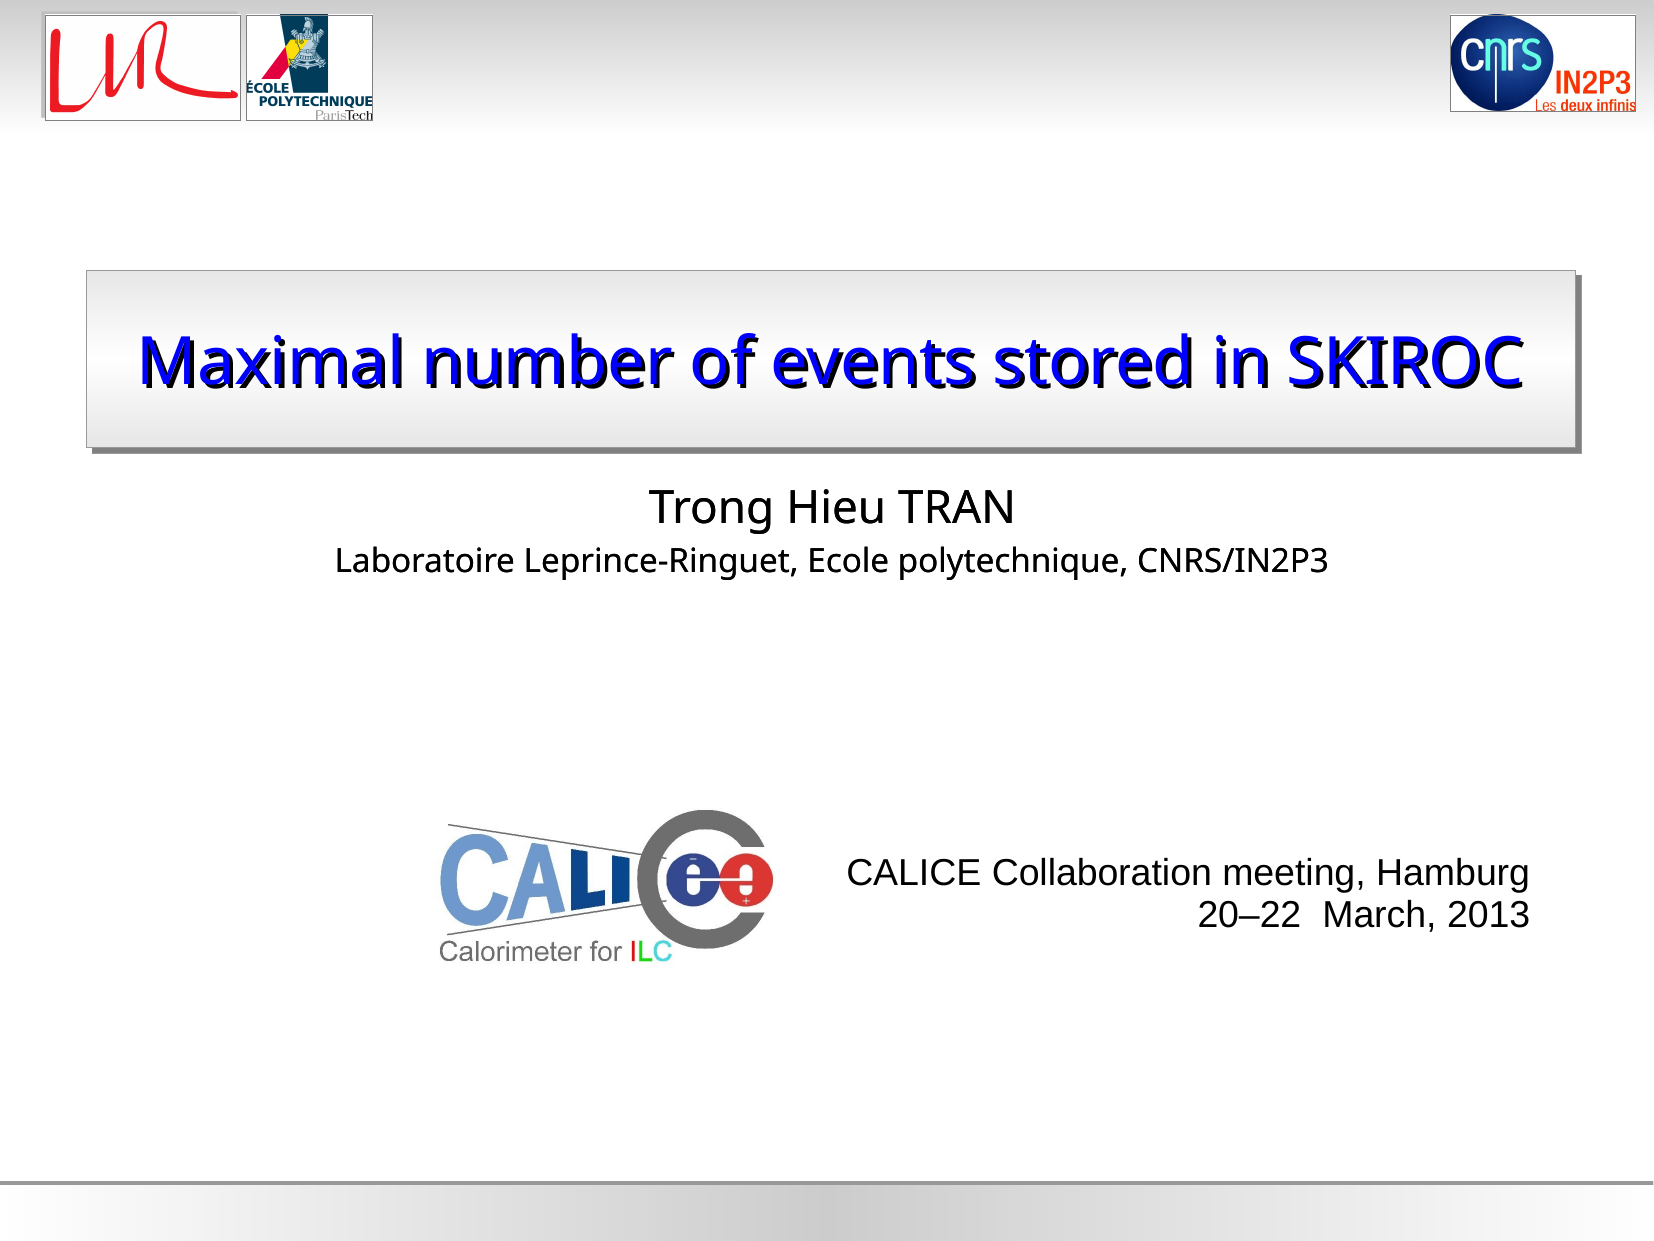

Maximal number of events stored in SKIROC
# Trong Hieu TRAN
Laboratoire Leprince-Ringuet, Ecole polytechnique, CNRS/IN2P3
Trong Hieu TRAN
Laboratoire Leprince-Ringuet, Ecole polytechnique, CNRS/IN2P3
CALICE Collaboration meeting, Hamburg
20–22 March, 2013